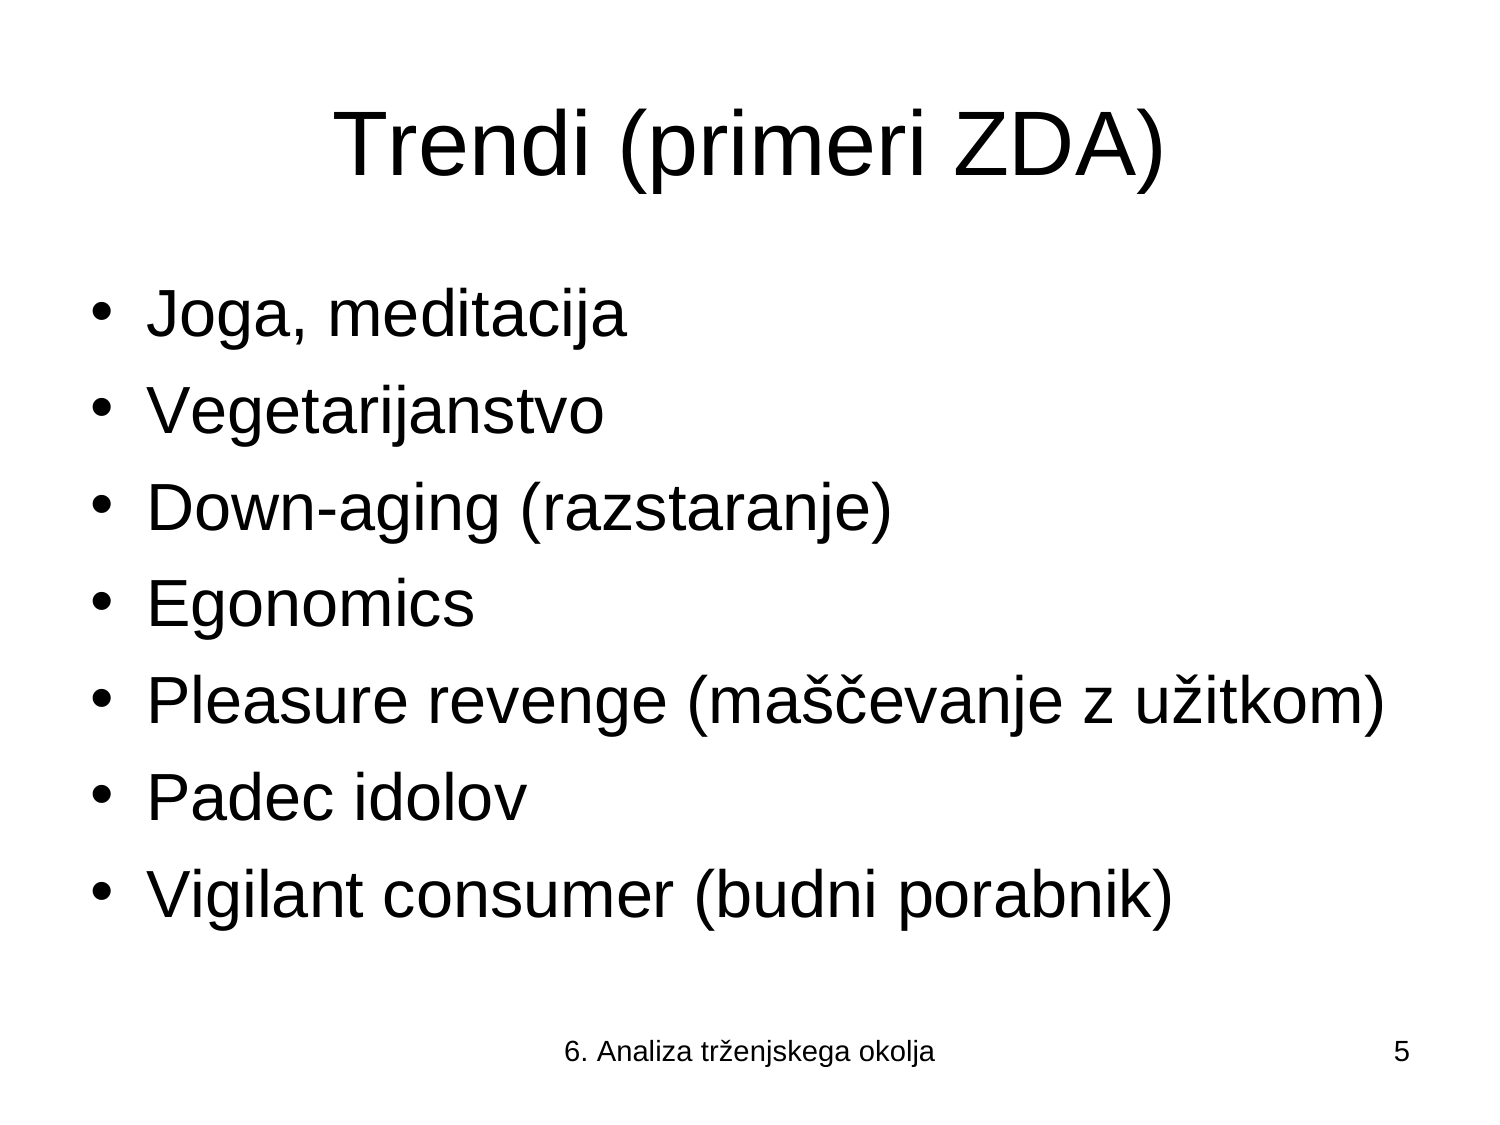

# Trendi (primeri ZDA)
Joga, meditacija
Vegetarijanstvo
Down-aging (razstaranje)
Egonomics
Pleasure revenge (maščevanje z užitkom)
Padec idolov
Vigilant consumer (budni porabnik)
6. Analiza trženjskega okolja